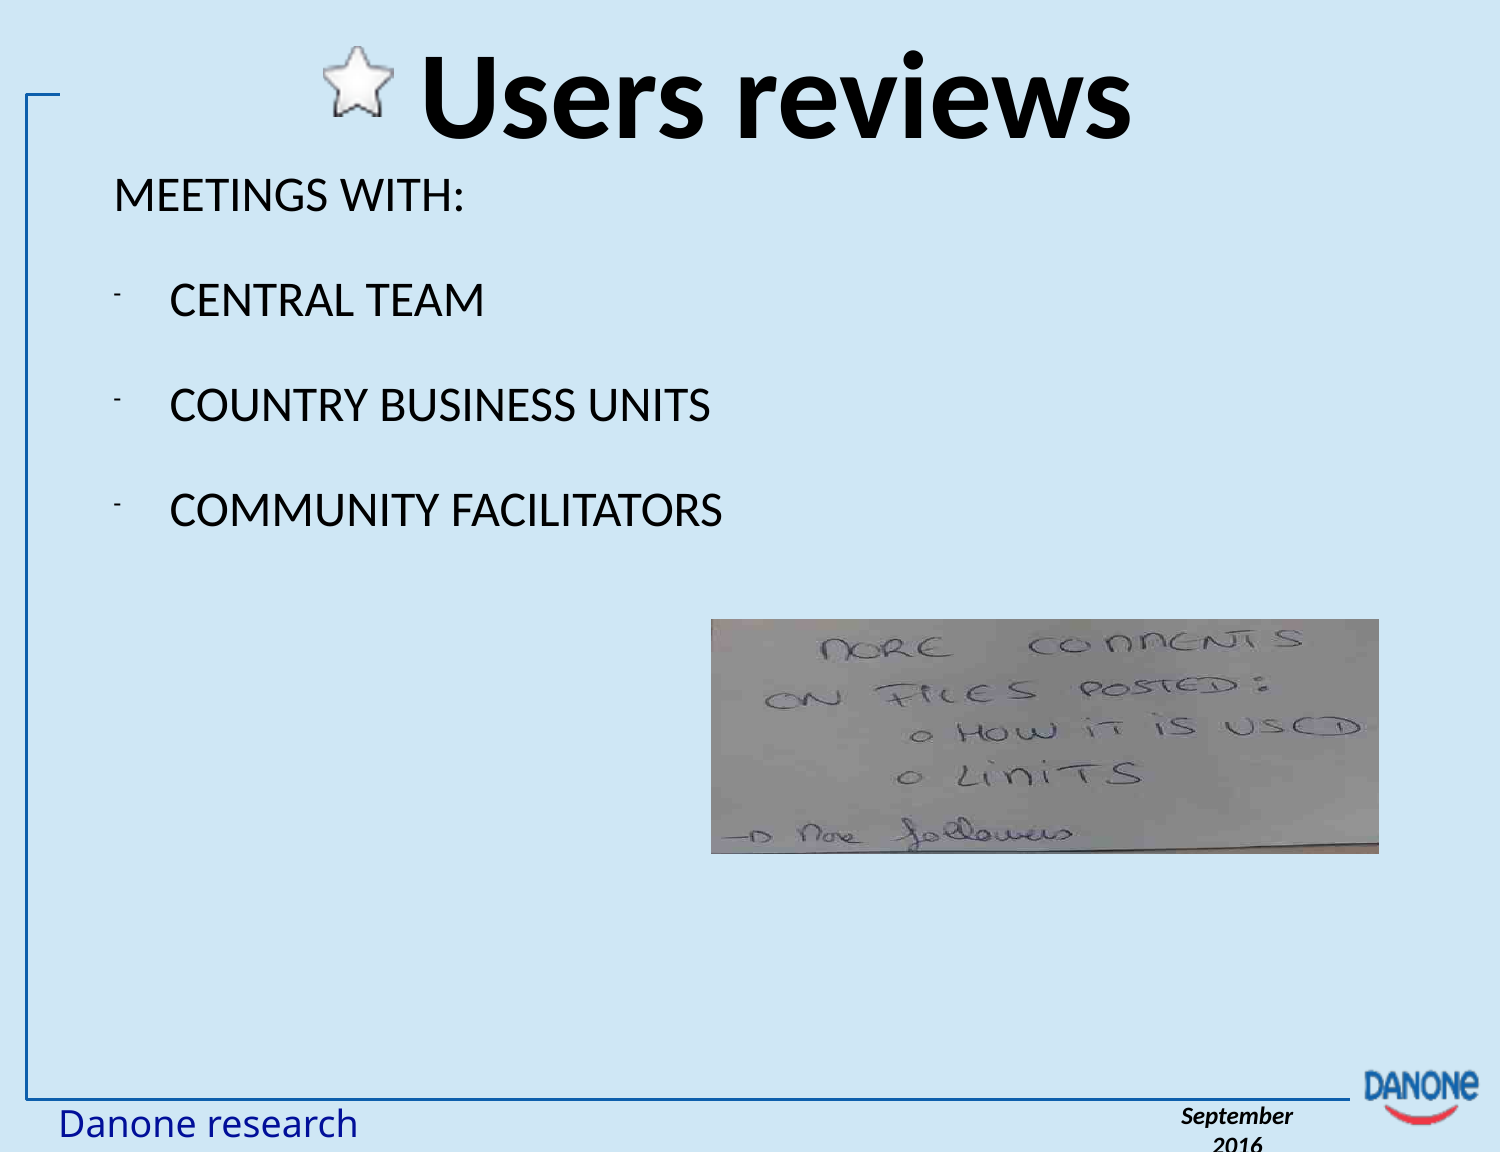

Users reviews
MEETINGS WITH:
CENTRAL TEAM
COUNTRY BUSINESS UNITS
COMMUNITY FACILITATORS
Danone research
September 2016